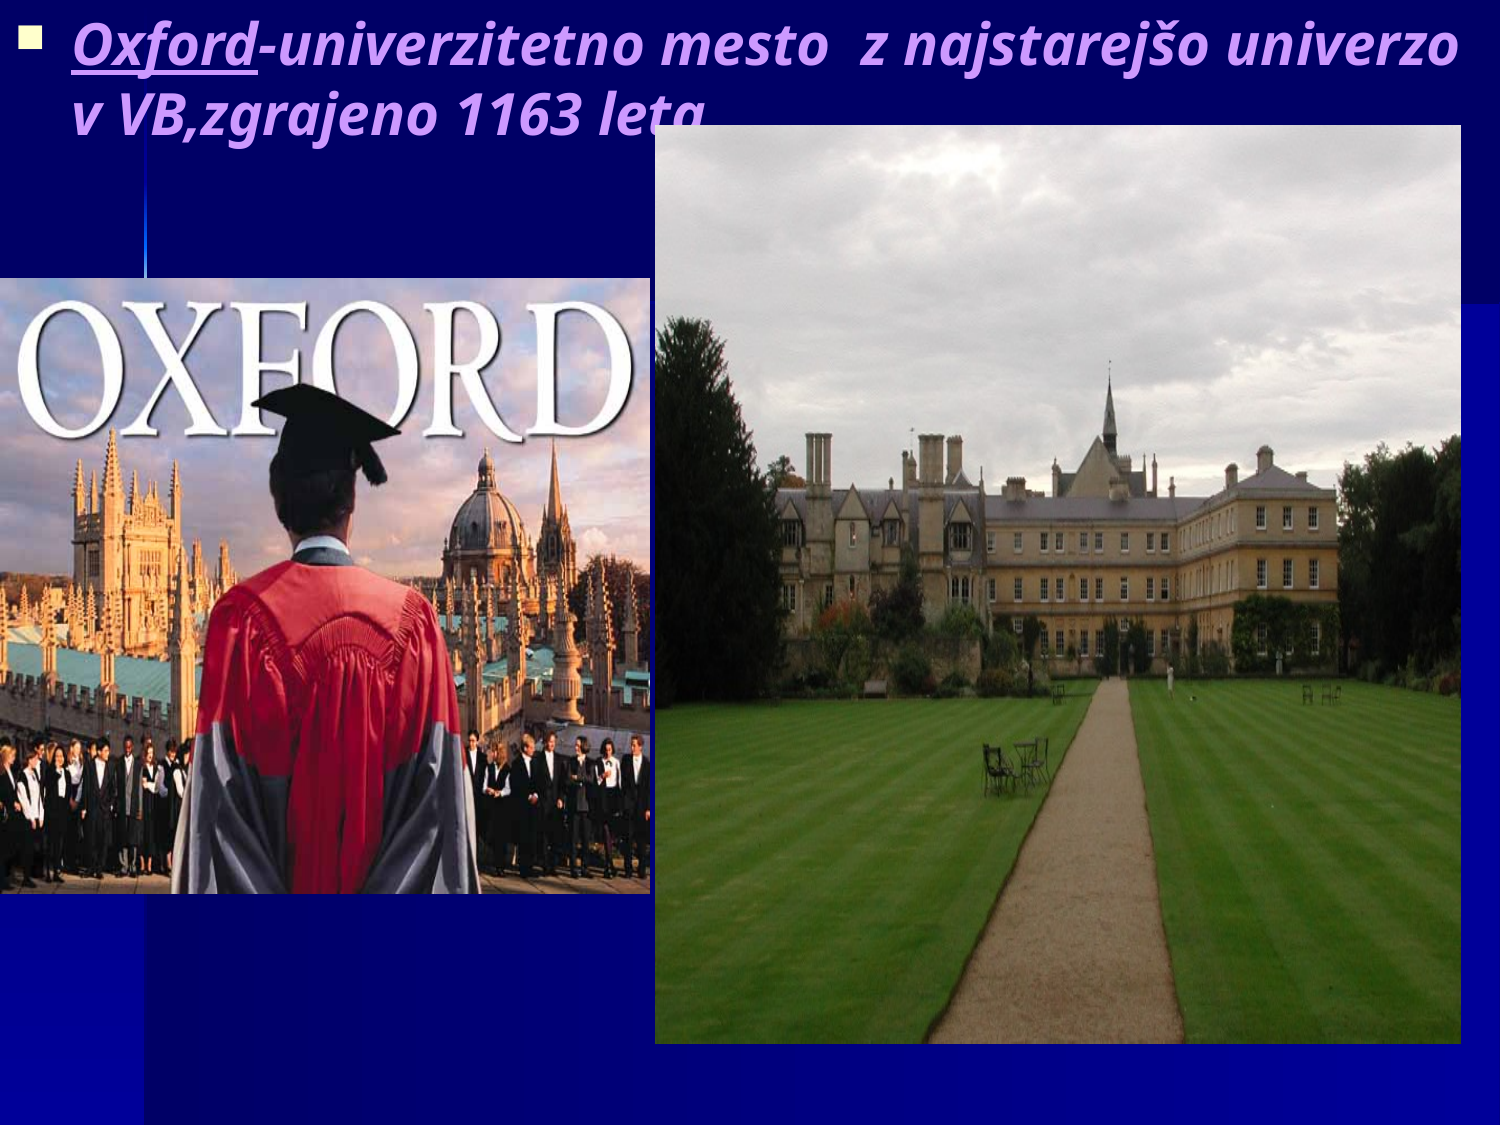

Oxford-univerzitetno mesto z najstarejšo univerzo v VB,zgrajeno 1163 leta.
#